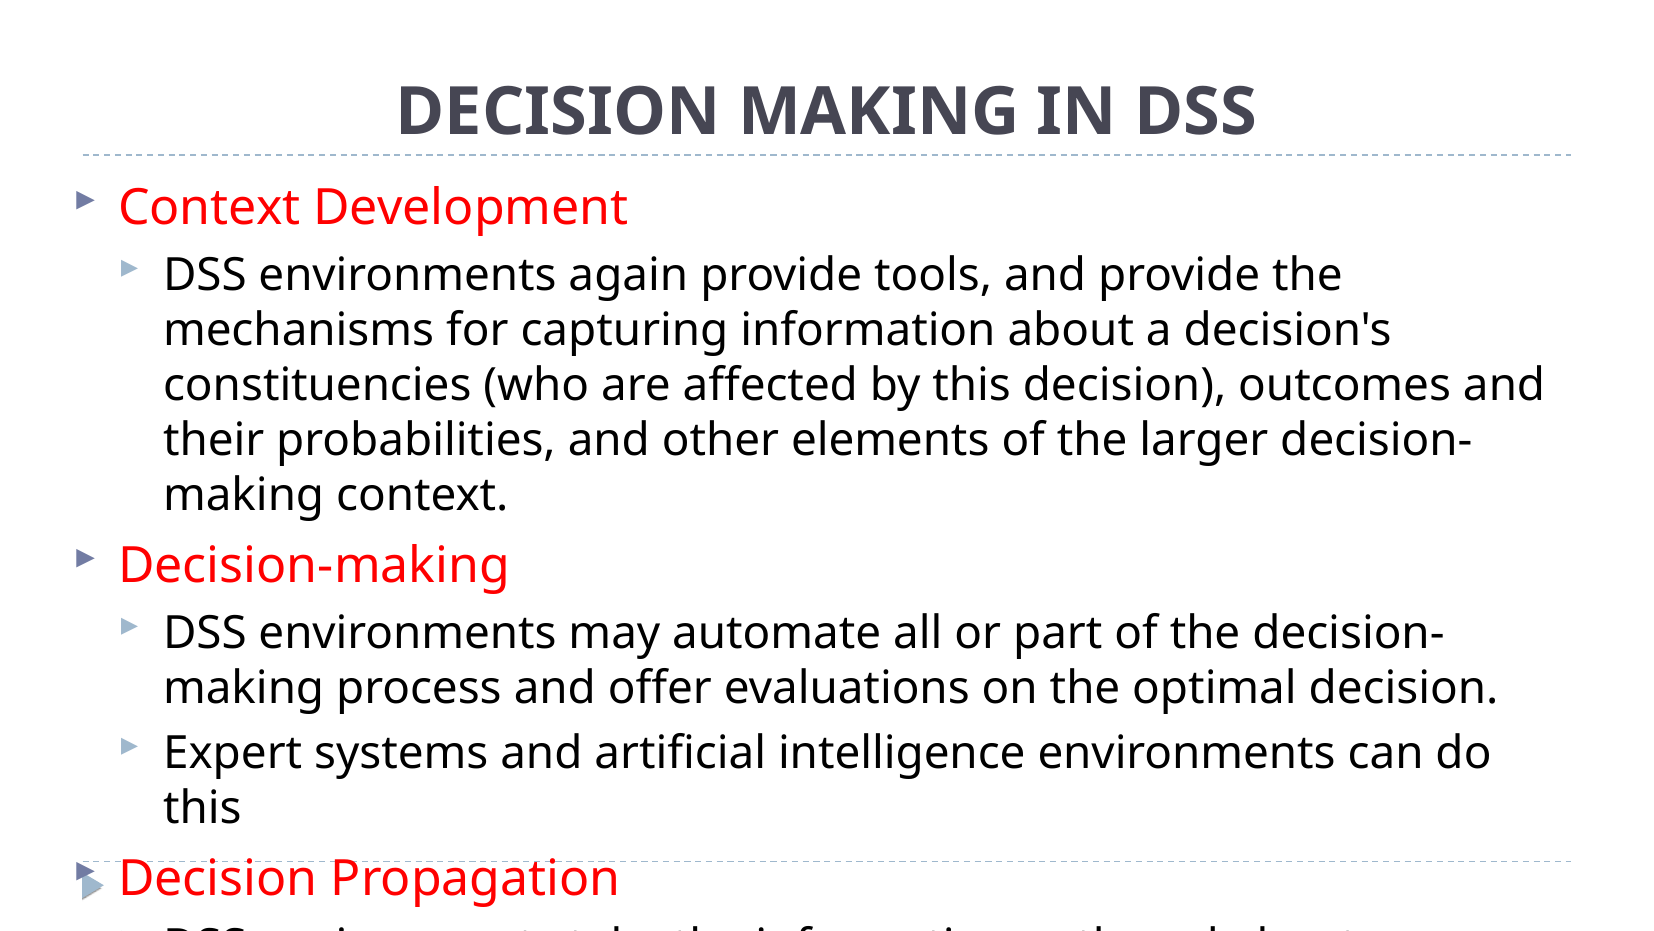

# DECISION MAKING IN DSS
Context Development
DSS environments again provide tools, and provide the mechanisms for capturing information about a decision's constituencies (who are affected by this decision), outcomes and their probabilities, and other elements of the larger decision-making context.
Decision-making
DSS environments may automate all or part of the decision-making process and offer evaluations on the optimal decision.
Expert systems and artificial intelligence environments can do this
Decision Propagation
DSS environments take the information gathered about constituencies, dependencies, outcomes and drive elements of the decision into those constituencies for action.